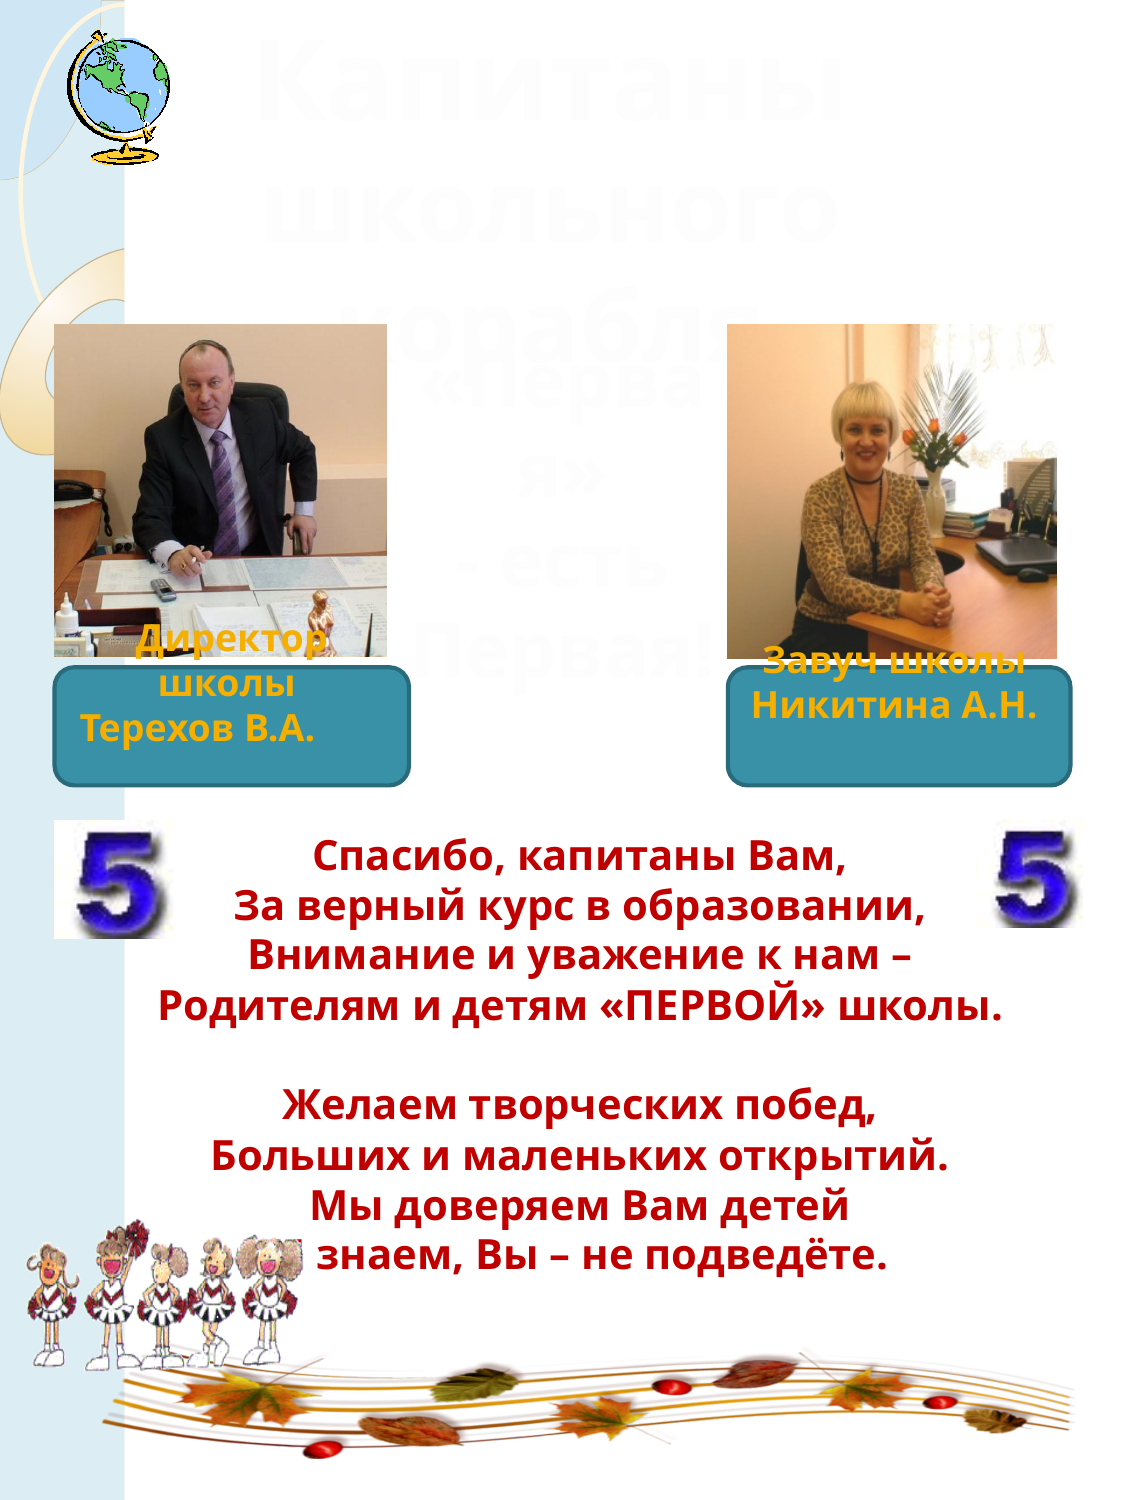

Капитаны школьного корабля
«Первая»
- есть
Первая!
Директор школы
Терехов В.А.
Завуч школы
Никитина А.Н.
Спасибо, капитаны Вам,
За верный курс в образовании,
Внимание и уважение к нам –
Родителям и детям «ПЕРВОЙ» школы.
Желаем творческих побед,
Больших и маленьких открытий.
Мы доверяем Вам детей
И знаем, Вы – не подведёте.